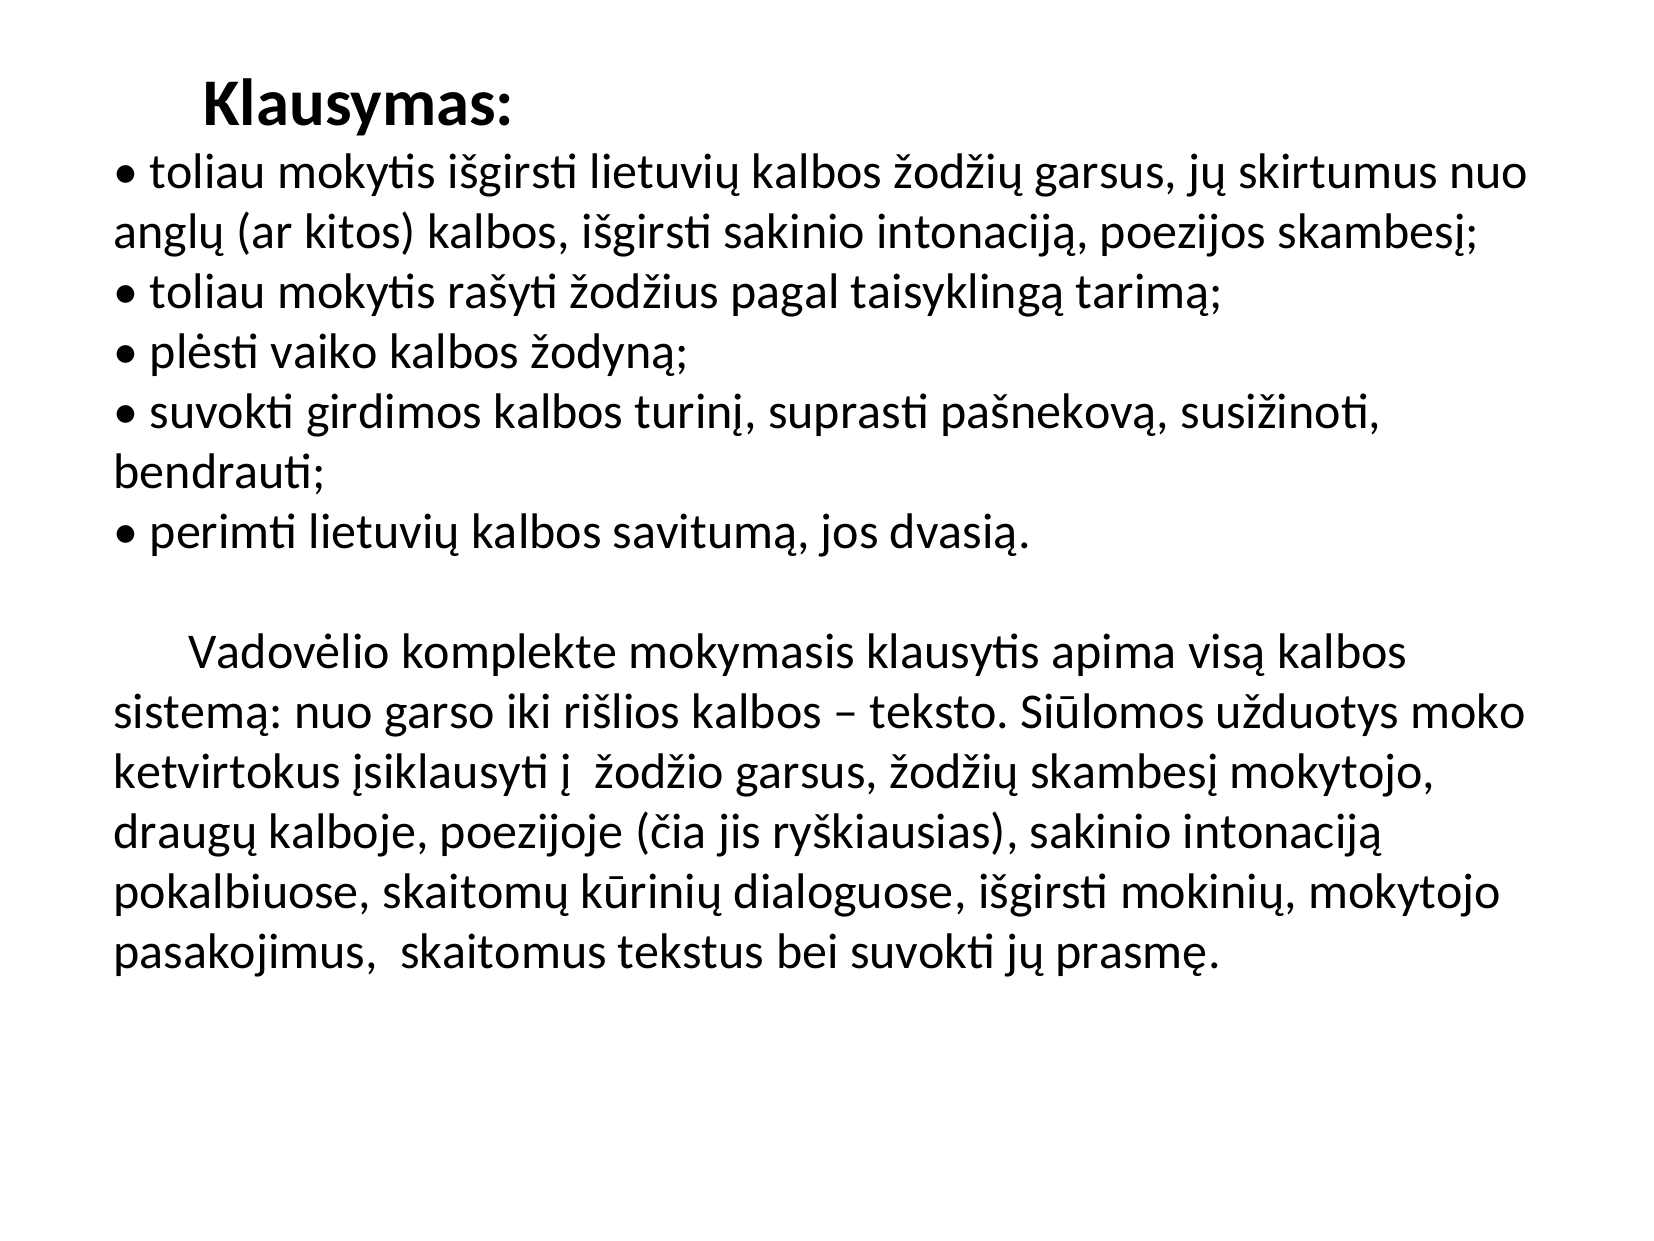

Klausymas:
• toliau mokytis išgirsti lietuvių kalbos žodžių garsus, jų skirtumus nuo anglų (ar kitos) kalbos, išgirsti sakinio intonaciją, poezijos skambesį;
• toliau mokytis rašyti žodžius pagal taisyklingą tarimą;
• plėsti vaiko kalbos žodyną;
• suvokti girdimos kalbos turinį, suprasti pašnekovą, susižinoti, bendrauti;
• perimti lietuvių kalbos savitumą, jos dvasią.
	Vadovėlio komplekte mokymasis klausytis apima visą kalbos sistemą: nuo garso iki rišlios kalbos – teksto. Siūlomos užduotys moko ketvirtokus įsiklausyti į žodžio garsus, žodžių skambesį mokytojo, draugų kalboje, poezijoje (čia jis ryškiausias), sakinio intonaciją pokalbiuose, skaitomų kūrinių dialoguose, išgirsti mokinių, mokytojo pasakojimus, skaitomus tekstus bei suvokti jų prasmę.